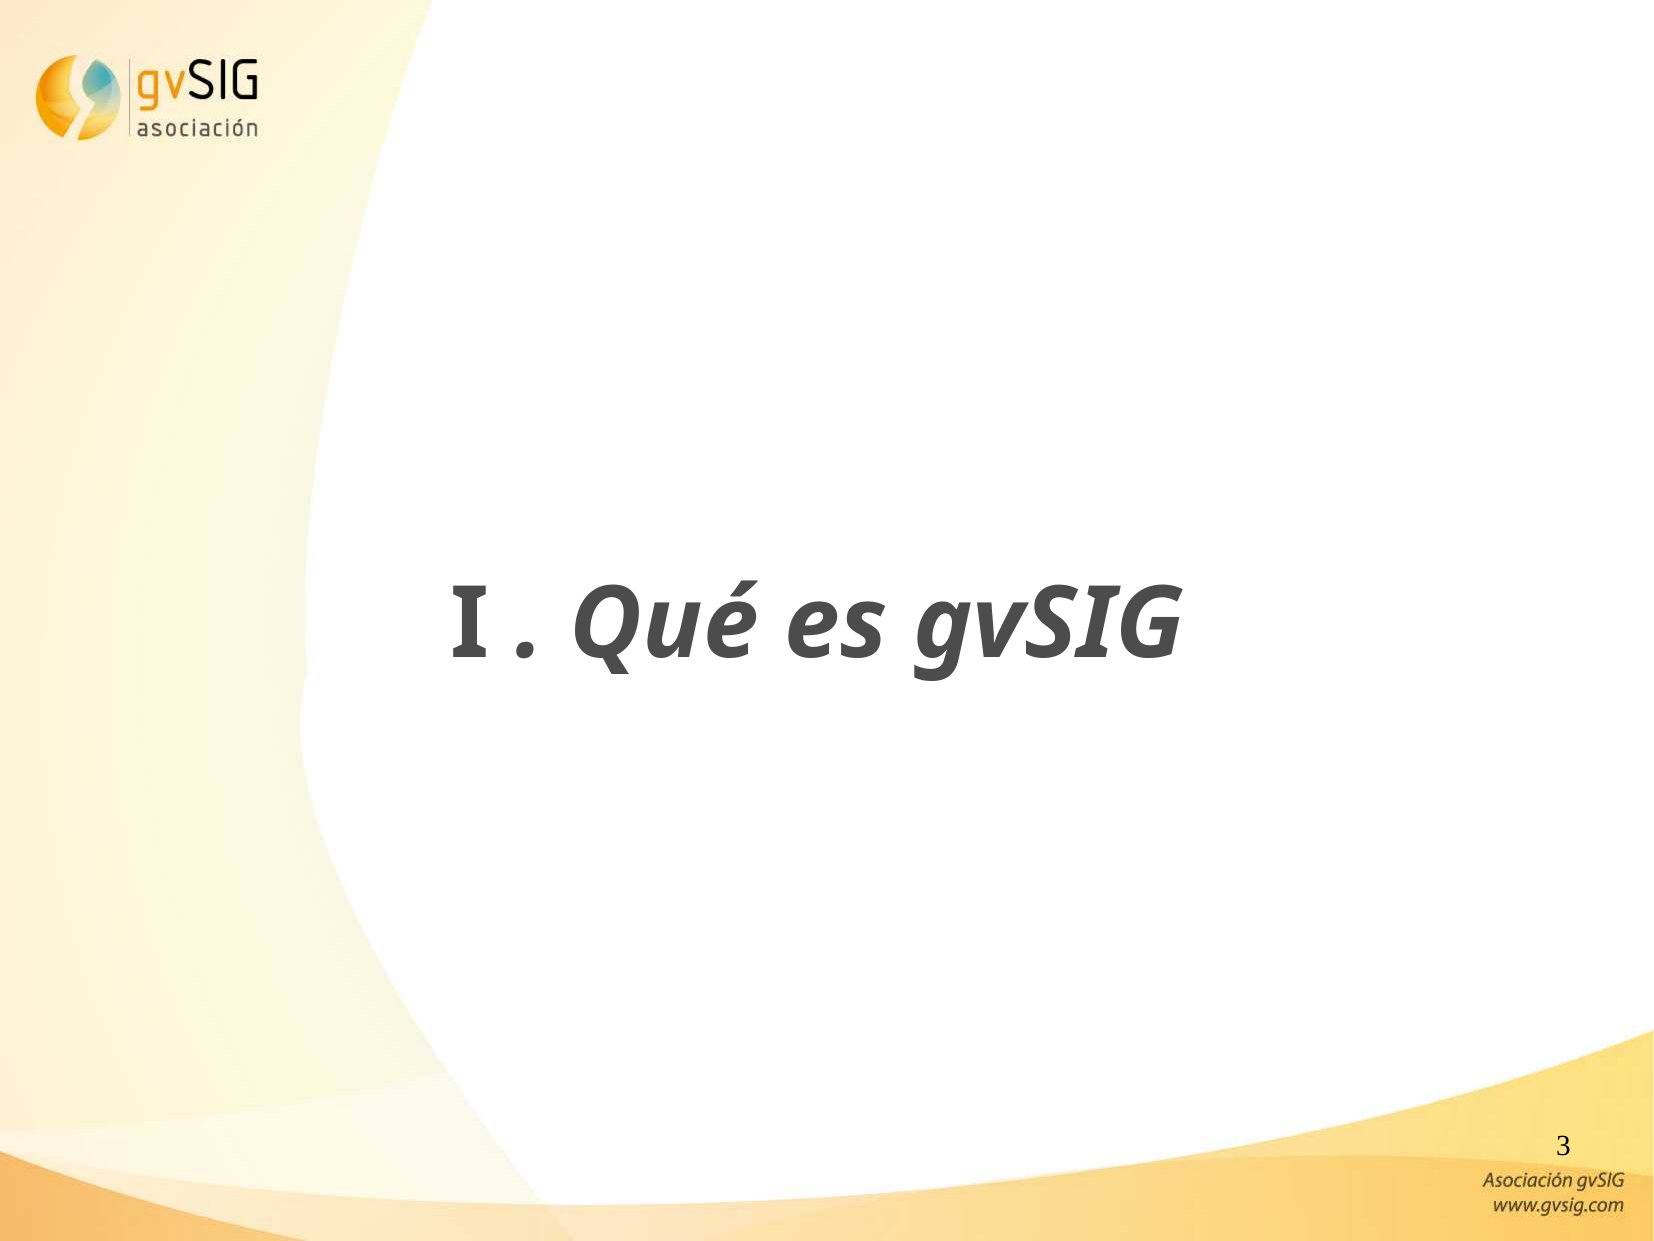

# I . Qué es gvSIG
3